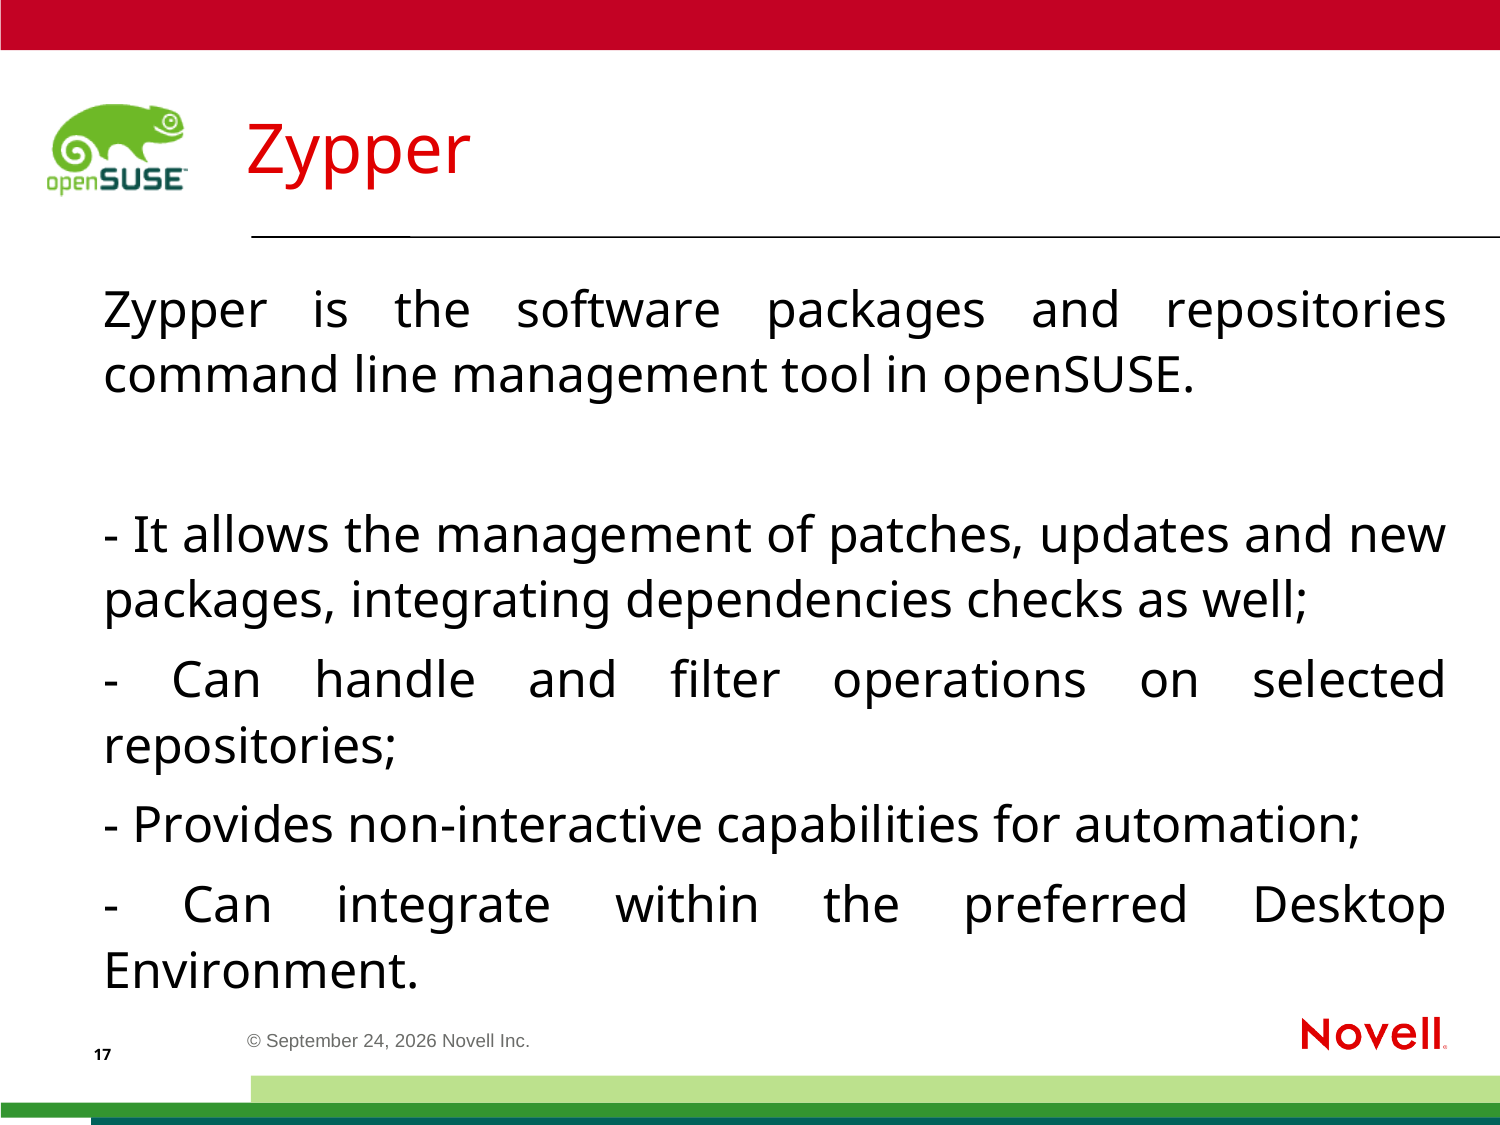

# Zypper
Zypper is the software packages and repositories command line management tool in openSUSE.
- It allows the management of patches, updates and new packages, integrating dependencies checks as well;
- Can handle and filter operations on selected repositories;
- Provides non-interactive capabilities for automation;
- Can integrate within the preferred Desktop Environment.